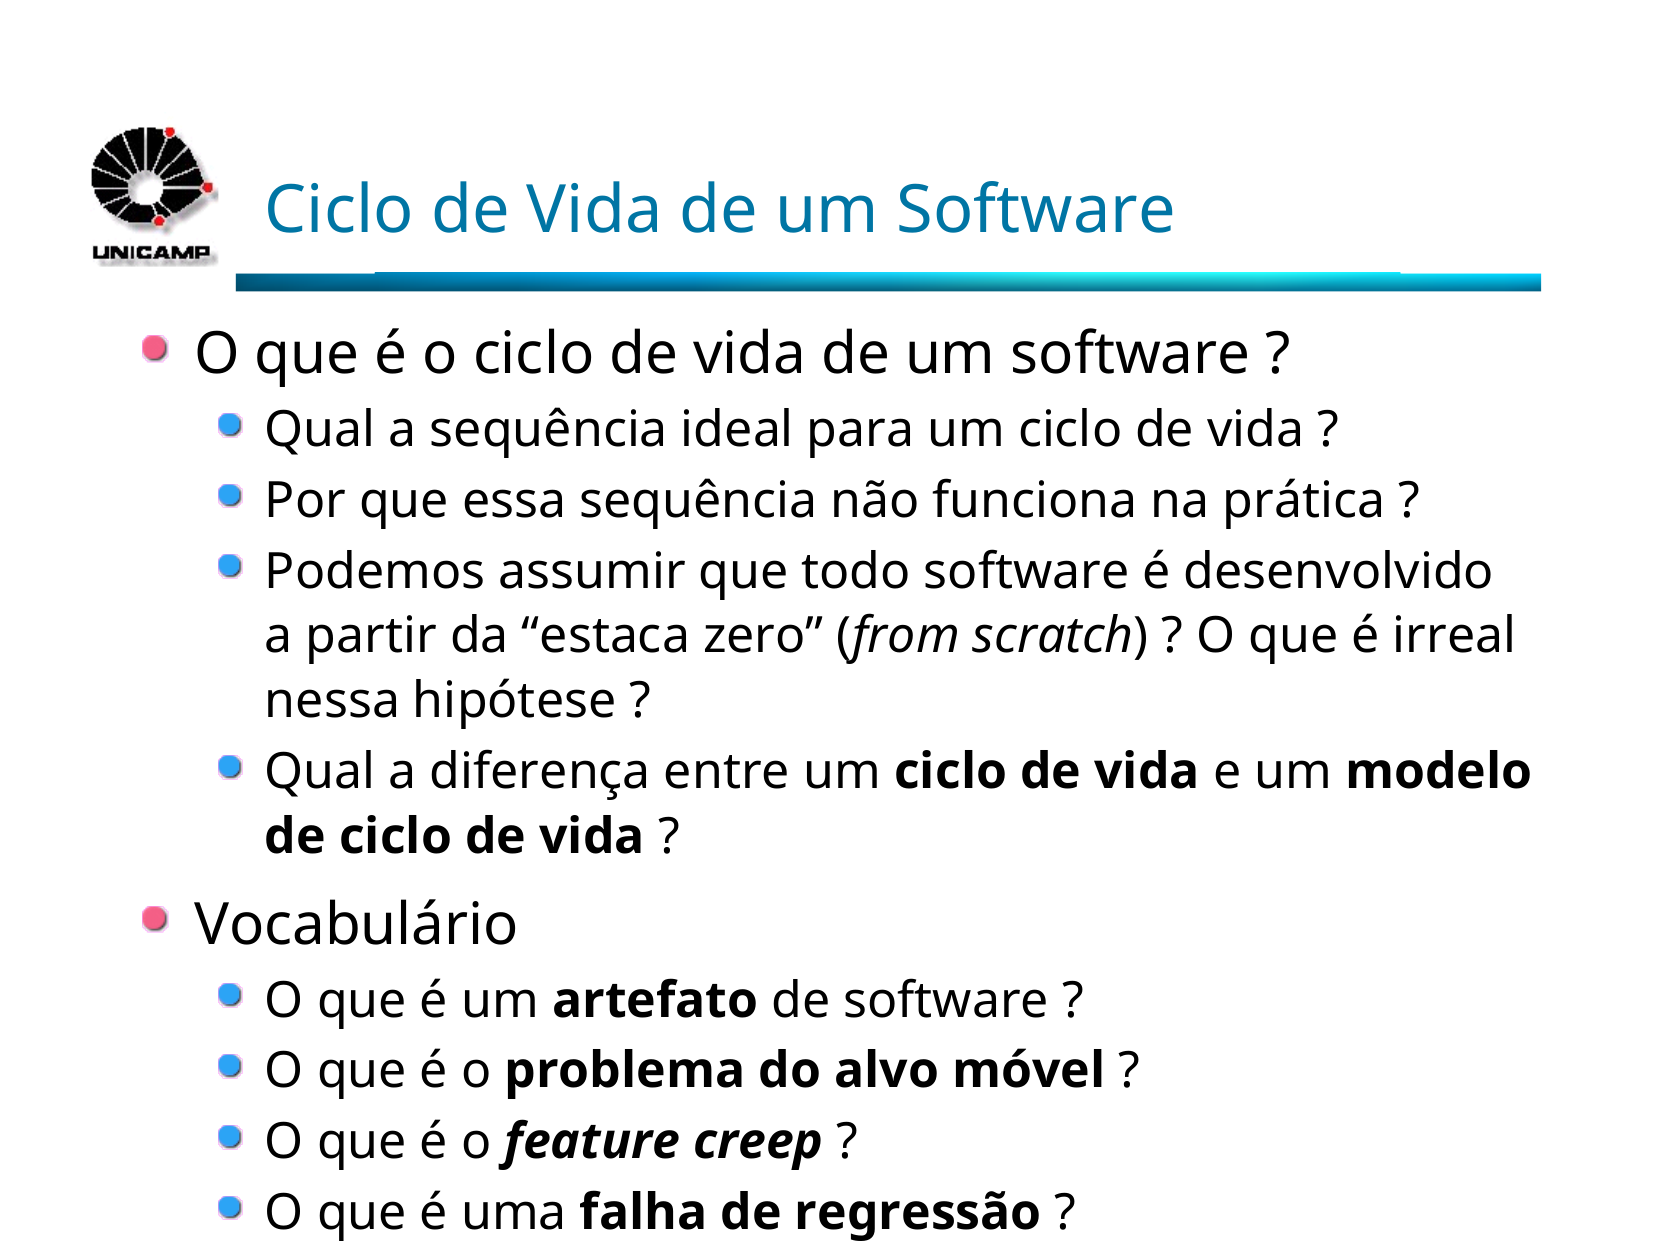

# Ciclo de Vida de um Software
O que é o ciclo de vida de um software ?
Qual a sequência ideal para um ciclo de vida ?
Por que essa sequência não funciona na prática ?
Podemos assumir que todo software é desenvolvido a partir da “estaca zero” (from scratch) ? O que é irreal nessa hipótese ?
Qual a diferença entre um ciclo de vida e um modelo de ciclo de vida ?
Vocabulário
O que é um artefato de software ?
O que é o problema do alvo móvel ?
O que é o feature creep ?
O que é uma falha de regressão ?